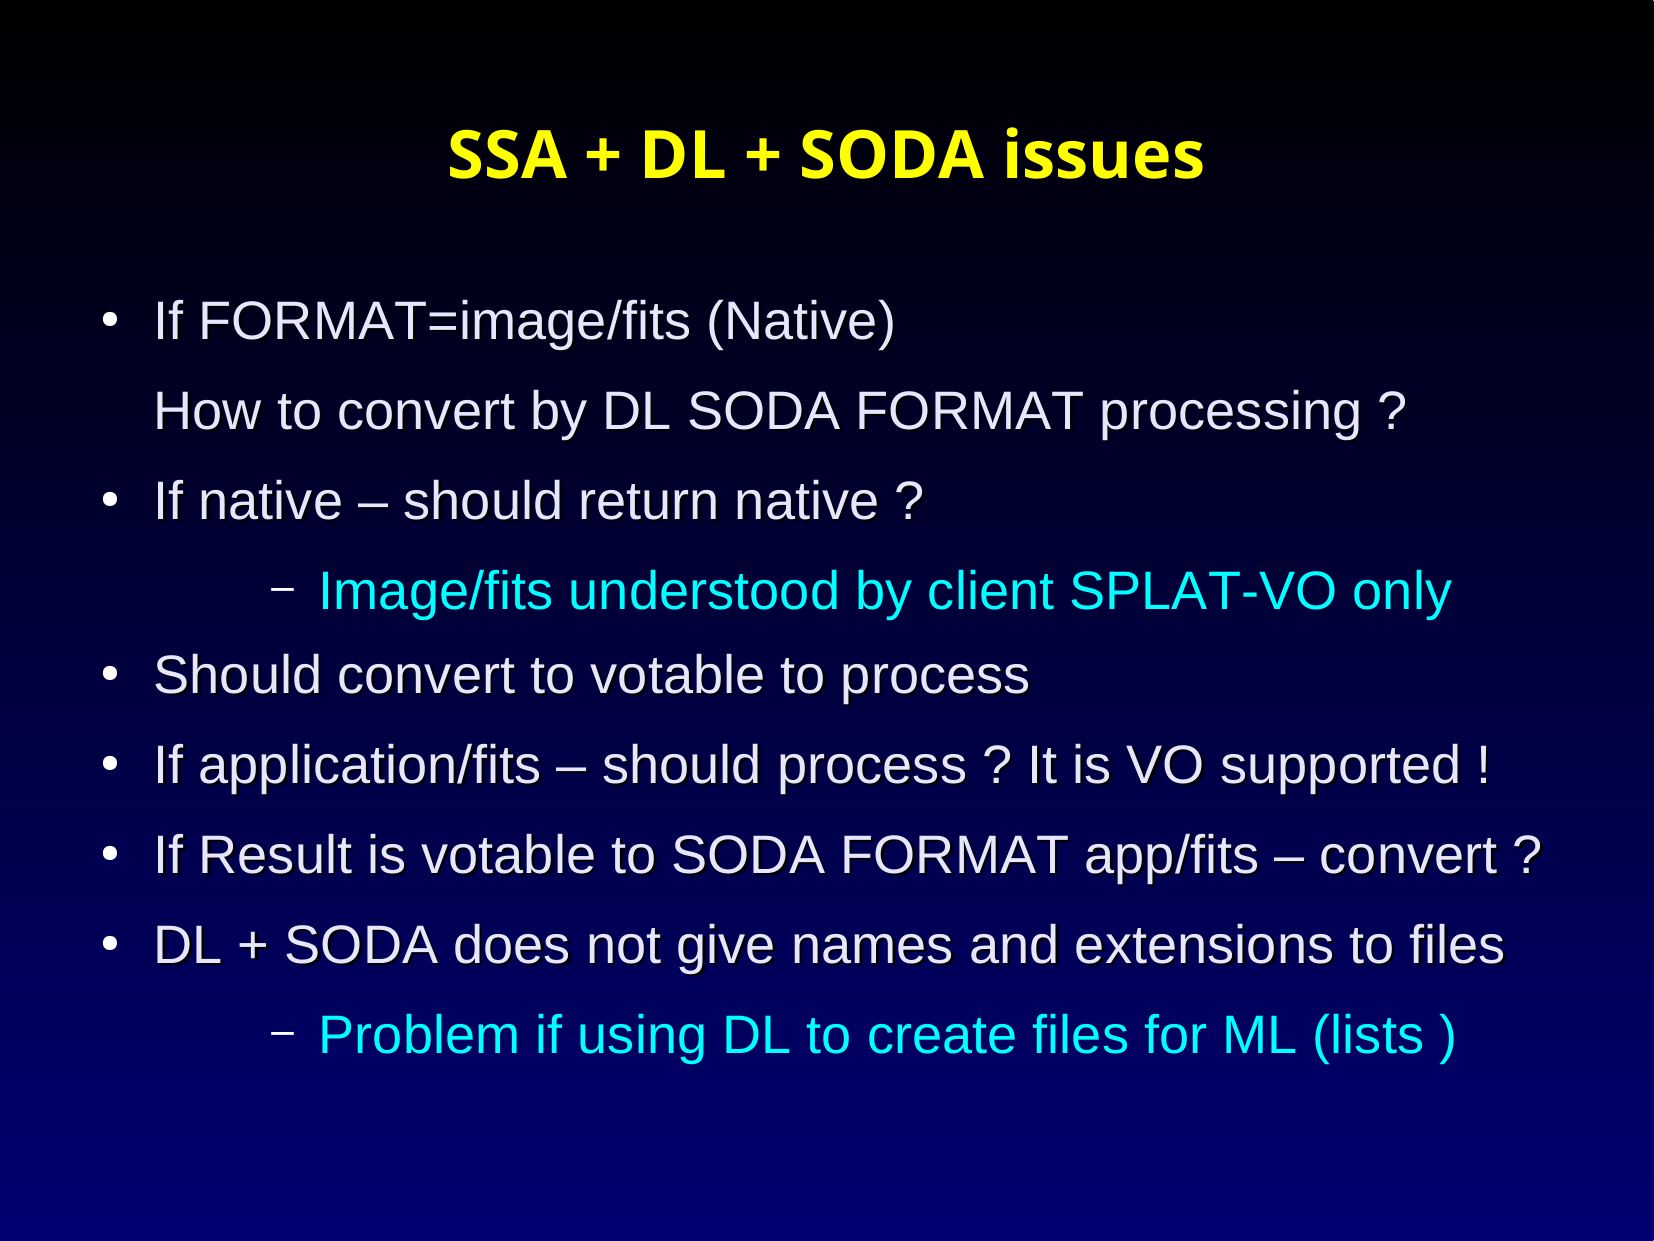

# SSA + DL + SODA issues
If FORMAT=image/fits (Native)
How to convert by DL SODA FORMAT processing ?
If native – should return native ?
Image/fits understood by client SPLAT-VO only
Should convert to votable to process
If application/fits – should process ? It is VO supported !
If Result is votable to SODA FORMAT app/fits – convert ?
DL + SODA does not give names and extensions to files
Problem if using DL to create files for ML (lists )